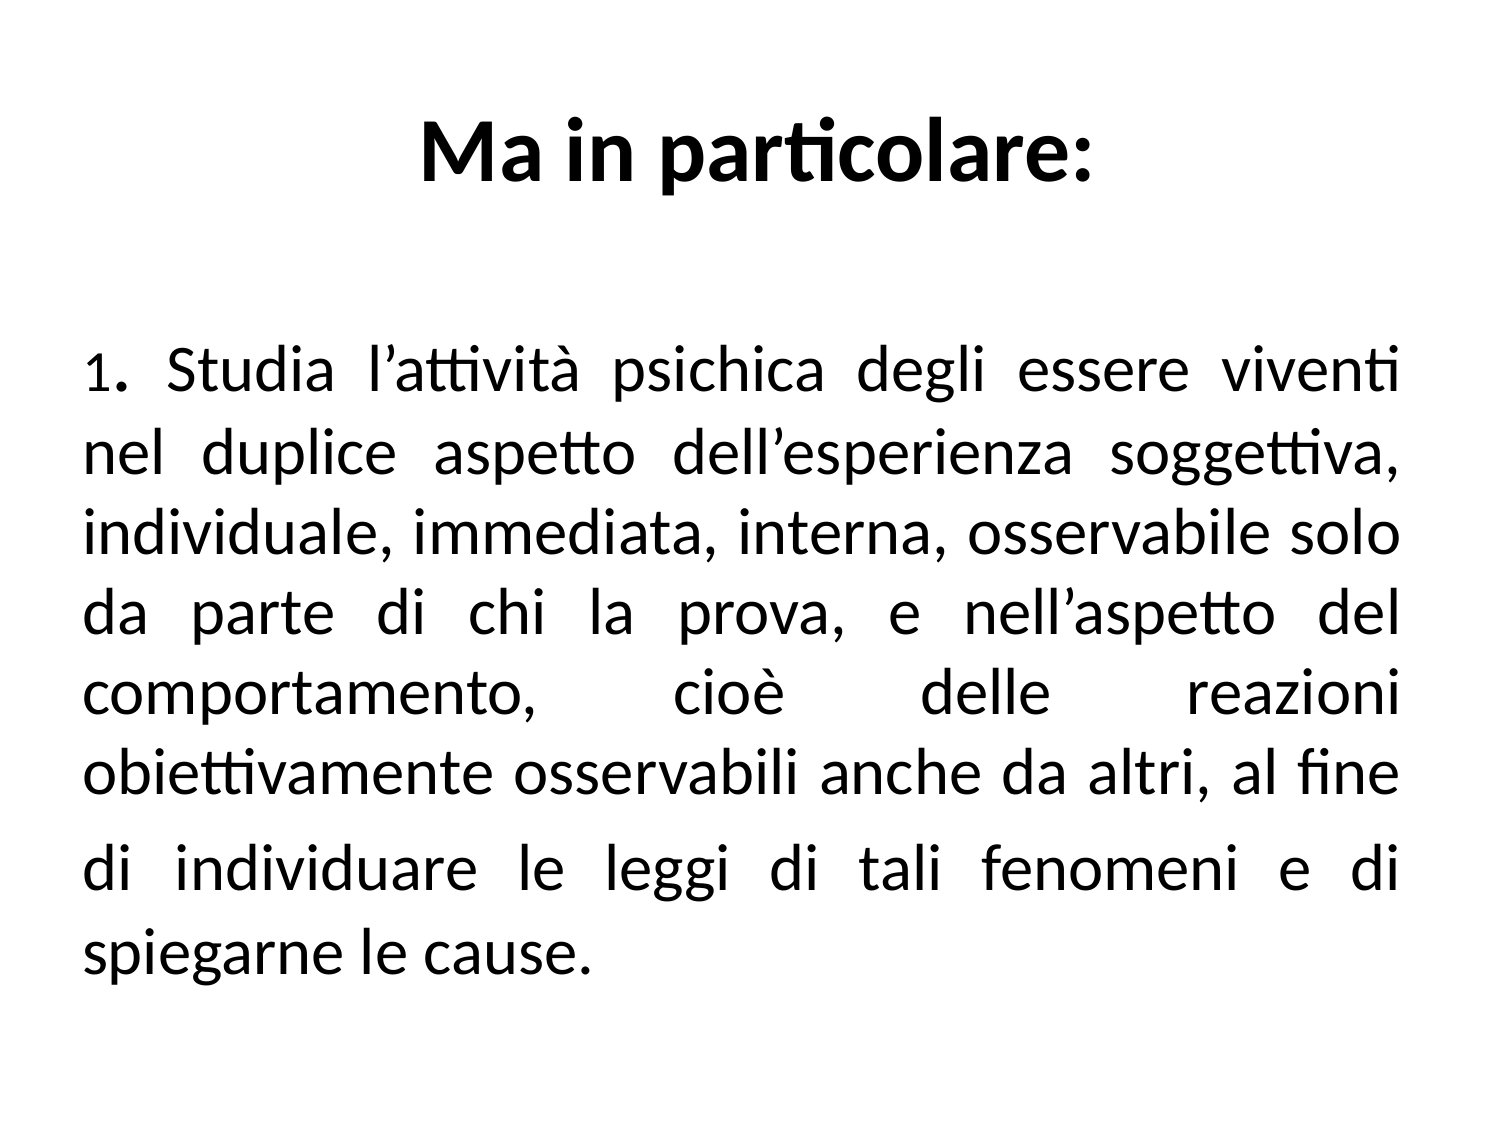

# Ma in particolare:
1. Studia l’attività psichica degli essere viventi nel duplice aspetto dell’esperienza soggettiva, individuale, immediata, interna, osservabile solo da parte di chi la prova, e nell’aspetto del comportamento, cioè delle reazioni obiettivamente osservabili anche da altri, al fine di individuare le leggi di tali fenomeni e di spiegarne le cause.